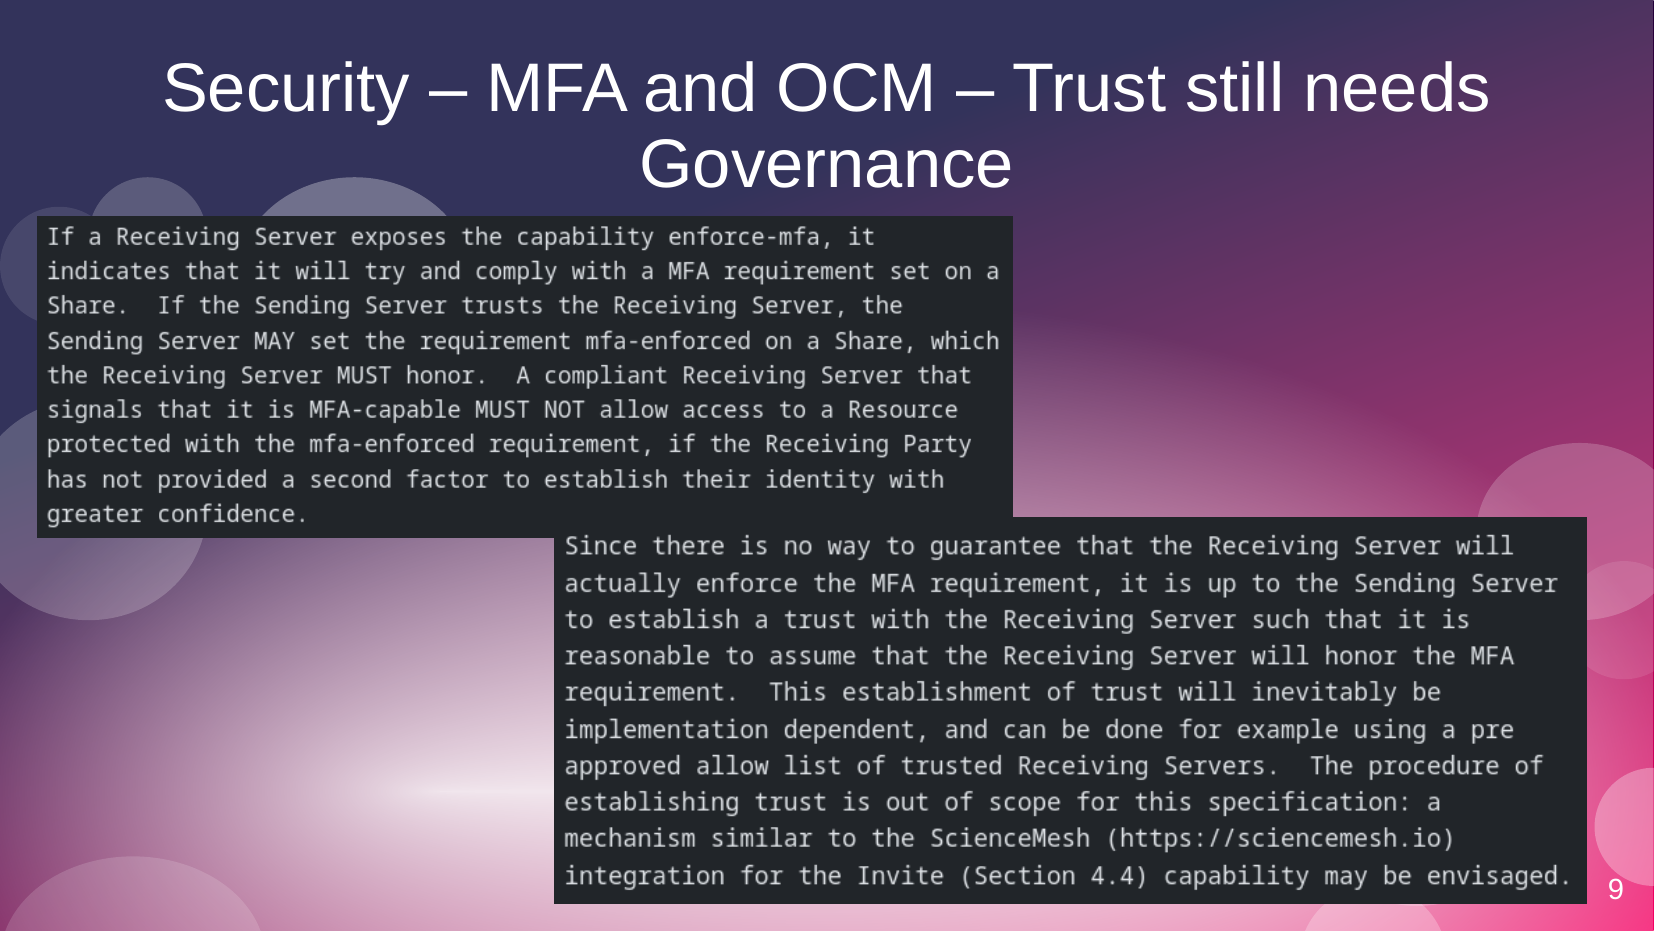

# Security – MFA and OCM – Trust still needs Governance